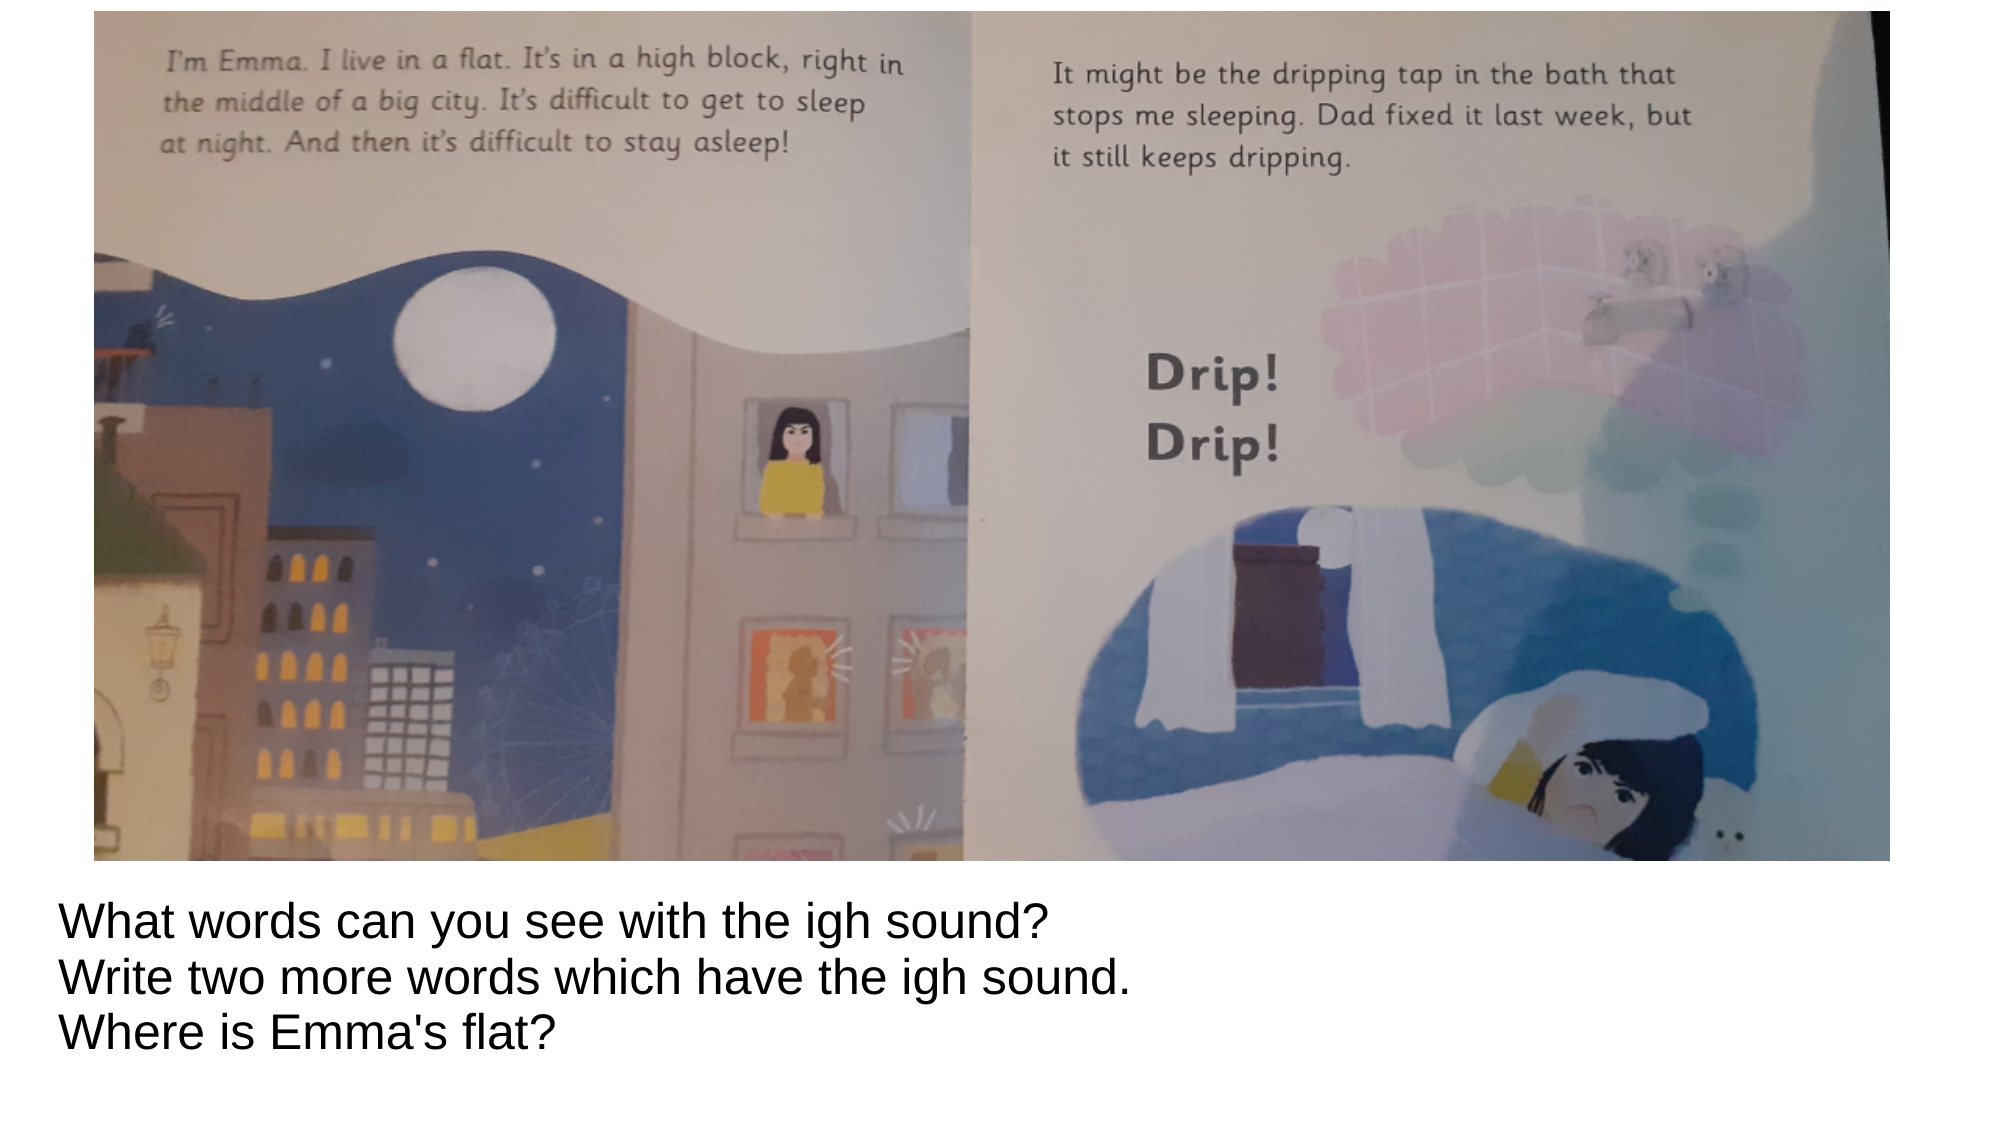

What words can you see with the igh sound?
Write two more words which have the igh sound.
Where is Emma's flat?